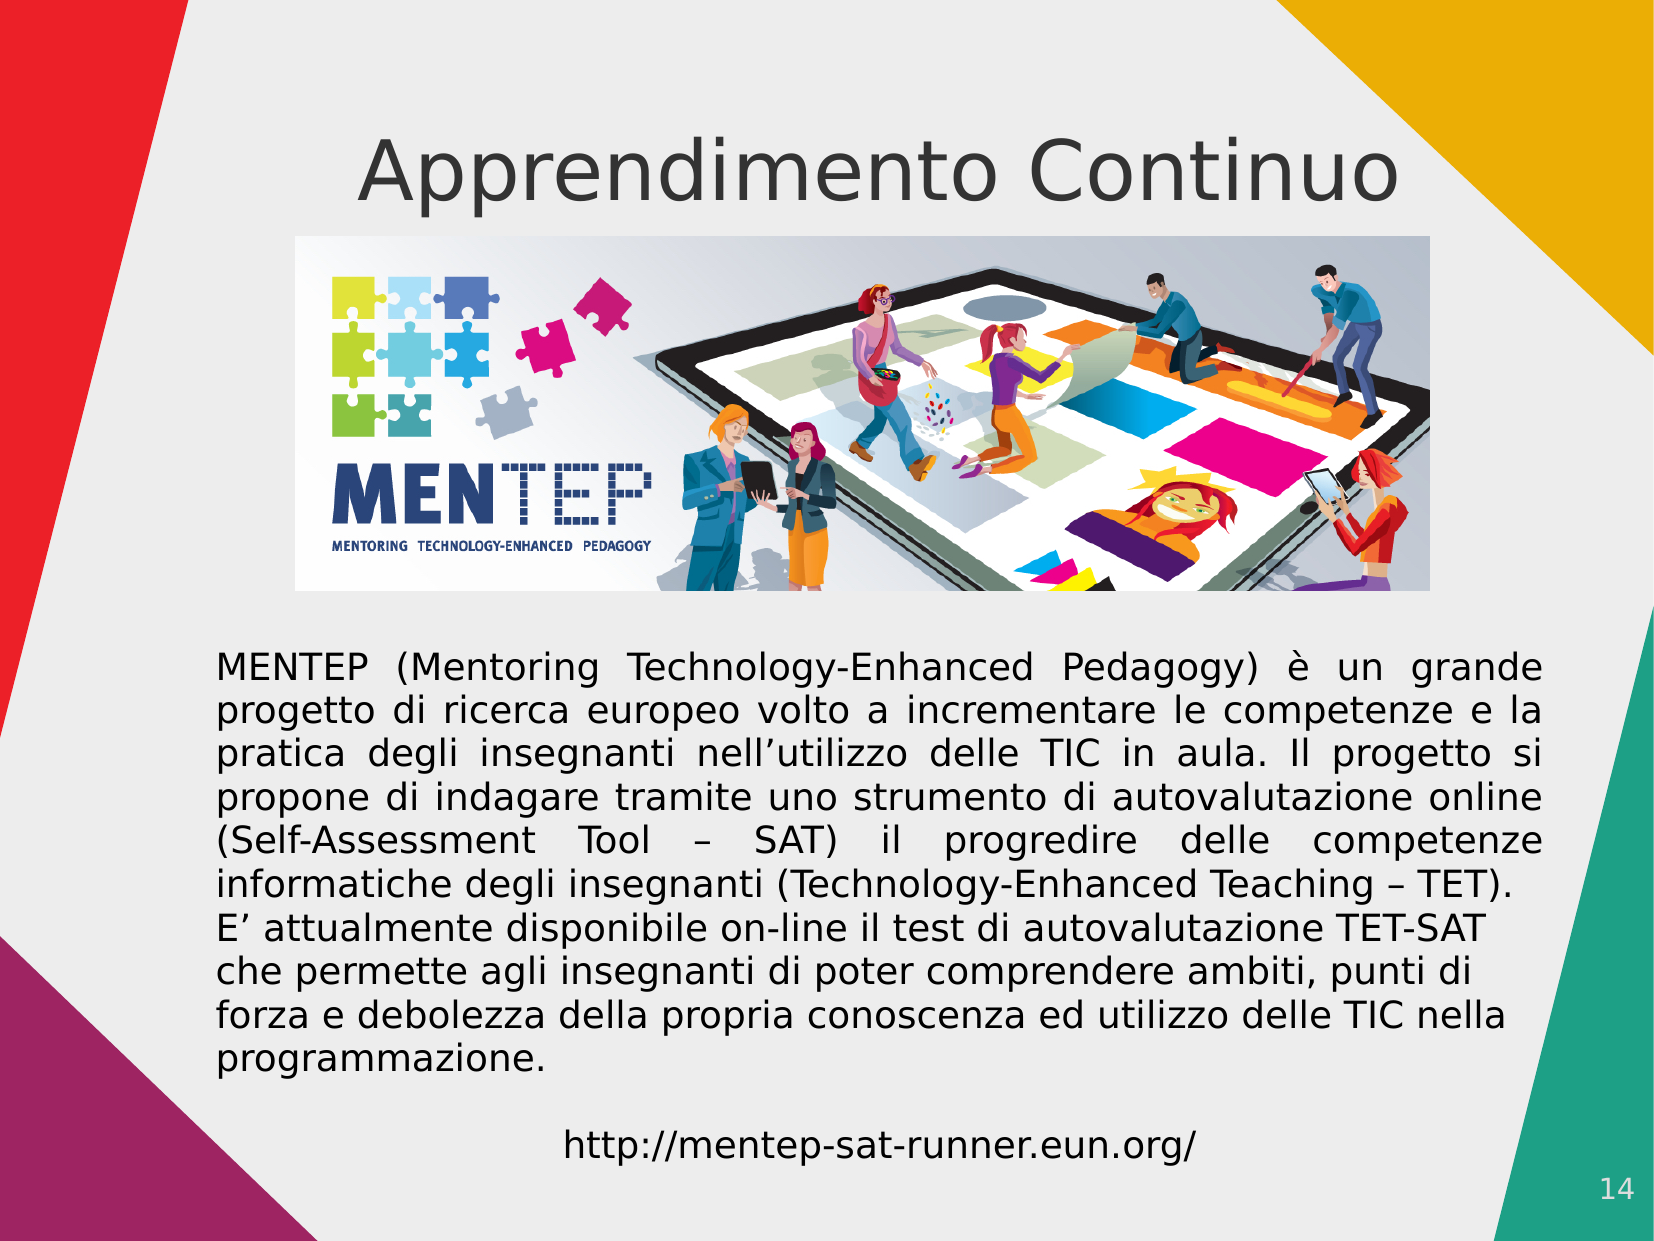

# Apprendimento Continuo
MENTEP (Mentoring Technology-Enhanced Pedagogy) è un grande progetto di ricerca europeo volto a incrementare le competenze e la pratica degli insegnanti nell’utilizzo delle TIC in aula. Il progetto si propone di indagare tramite uno strumento di autovalutazione online (Self-Assessment Tool – SAT) il progredire delle competenze informatiche degli insegnanti (Technology-Enhanced Teaching – TET).
E’ attualmente disponibile on-line il test di autovalutazione TET-SAT che permette agli insegnanti di poter comprendere ambiti, punti di forza e debolezza della propria conoscenza ed utilizzo delle TIC nella programmazione.
http://mentep-sat-runner.eun.org/
14